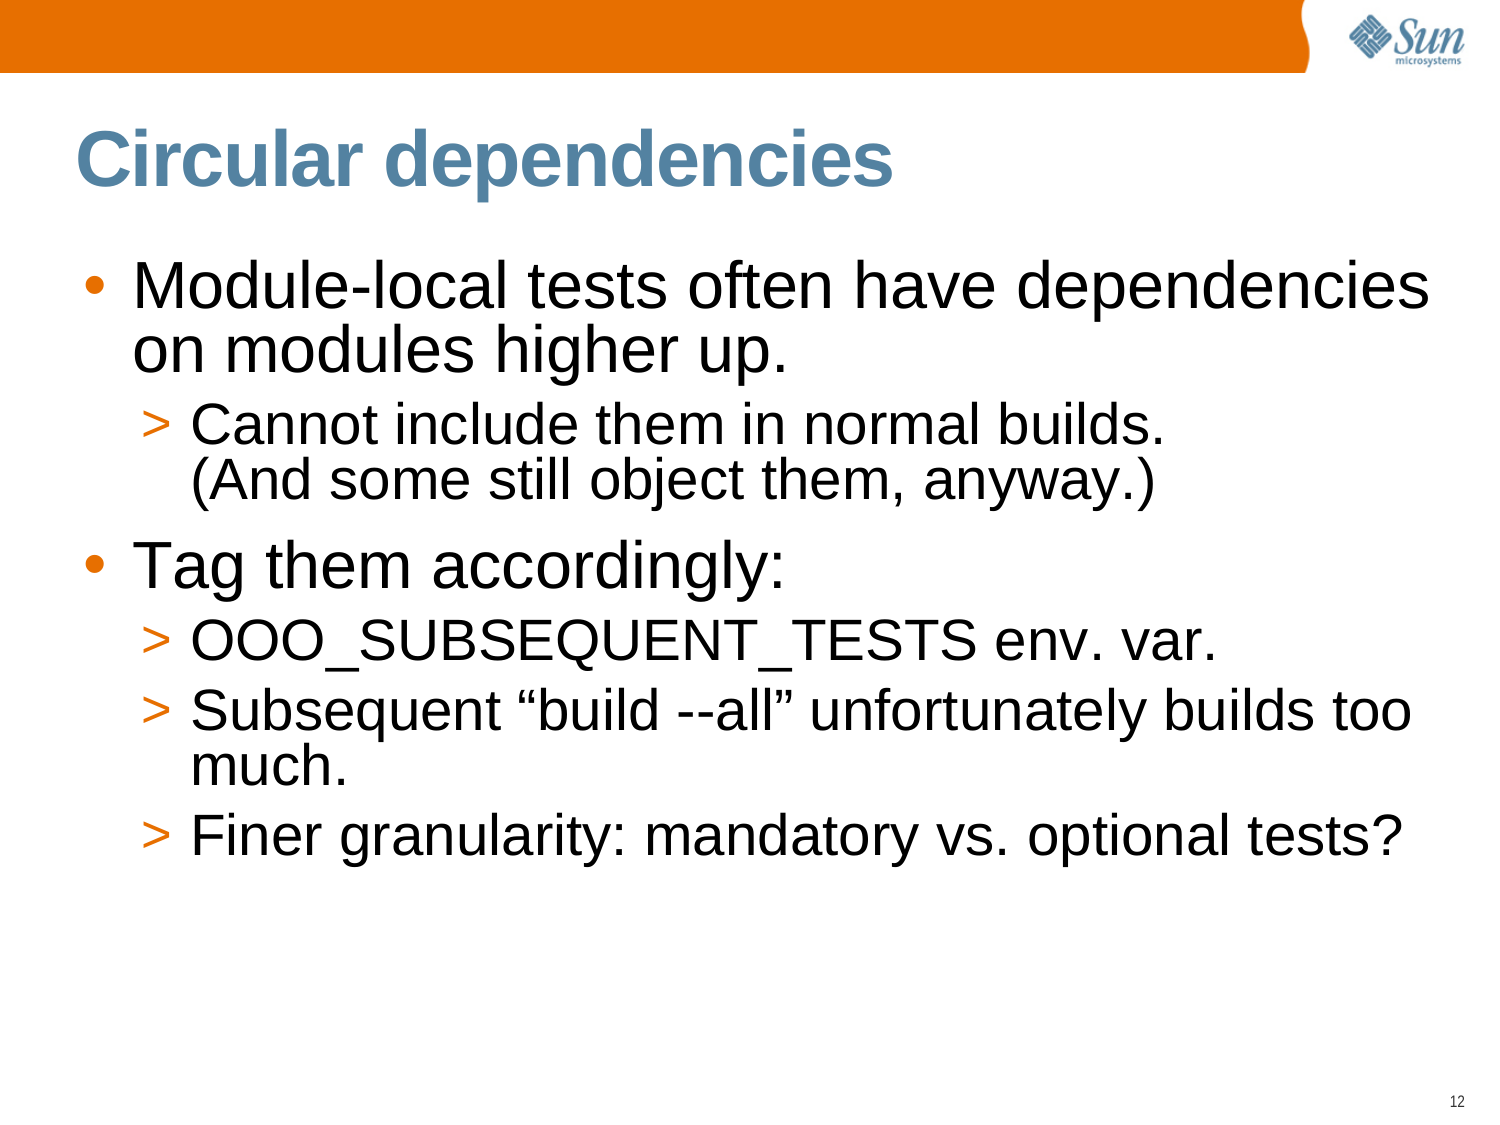

# Circular dependencies
Module-local tests often have dependencies on modules higher up.
Cannot include them in normal builds.
(And some still object them, anyway.)
Tag them accordingly:
OOO_SUBSEQUENT_TESTS env. var.
Subsequent “build --all” unfortunately builds too much.
Finer granularity: mandatory vs. optional tests?